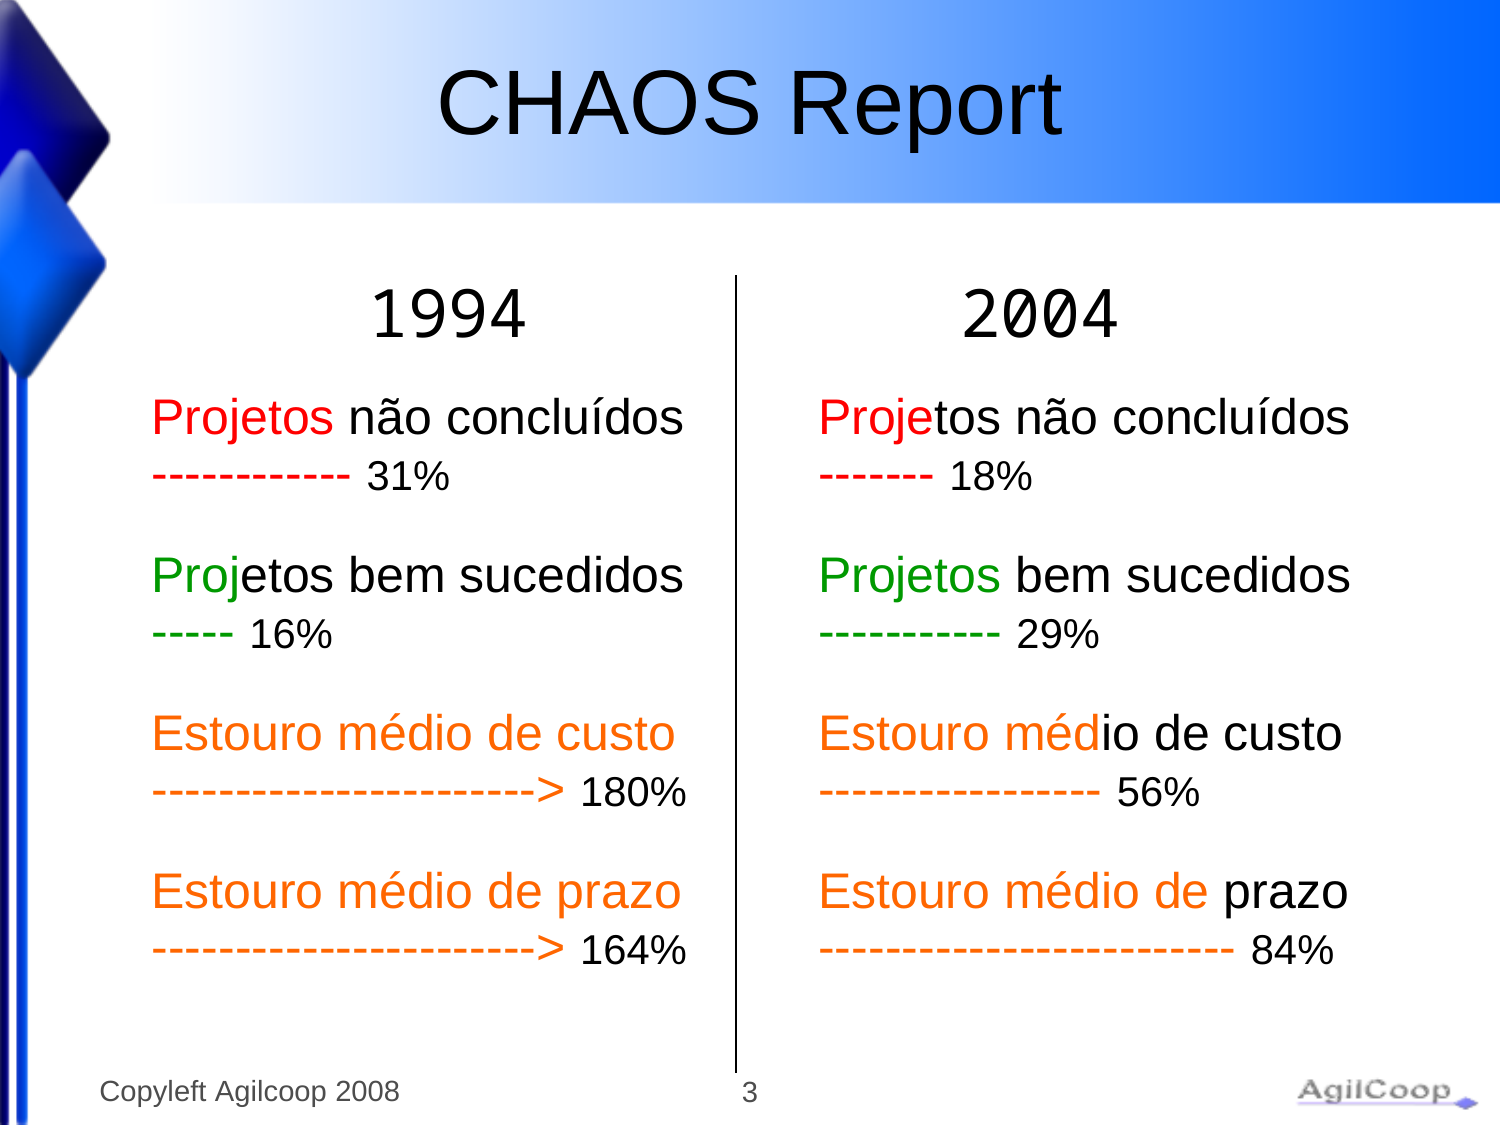

# CHAOS Report
1994
2004
Projetos não concluídos
------------ 31%
Projetos bem sucedidos
----- 16%
Estouro médio de custo
-----------------------> 180%
Estouro médio de prazo
-----------------------> 164%
Projetos não concluídos
------- 18%
Projetos bem sucedidos
----------- 29%
Estouro médio de custo
----------------- 56%
Estouro médio de prazo
------------------------- 84%
3